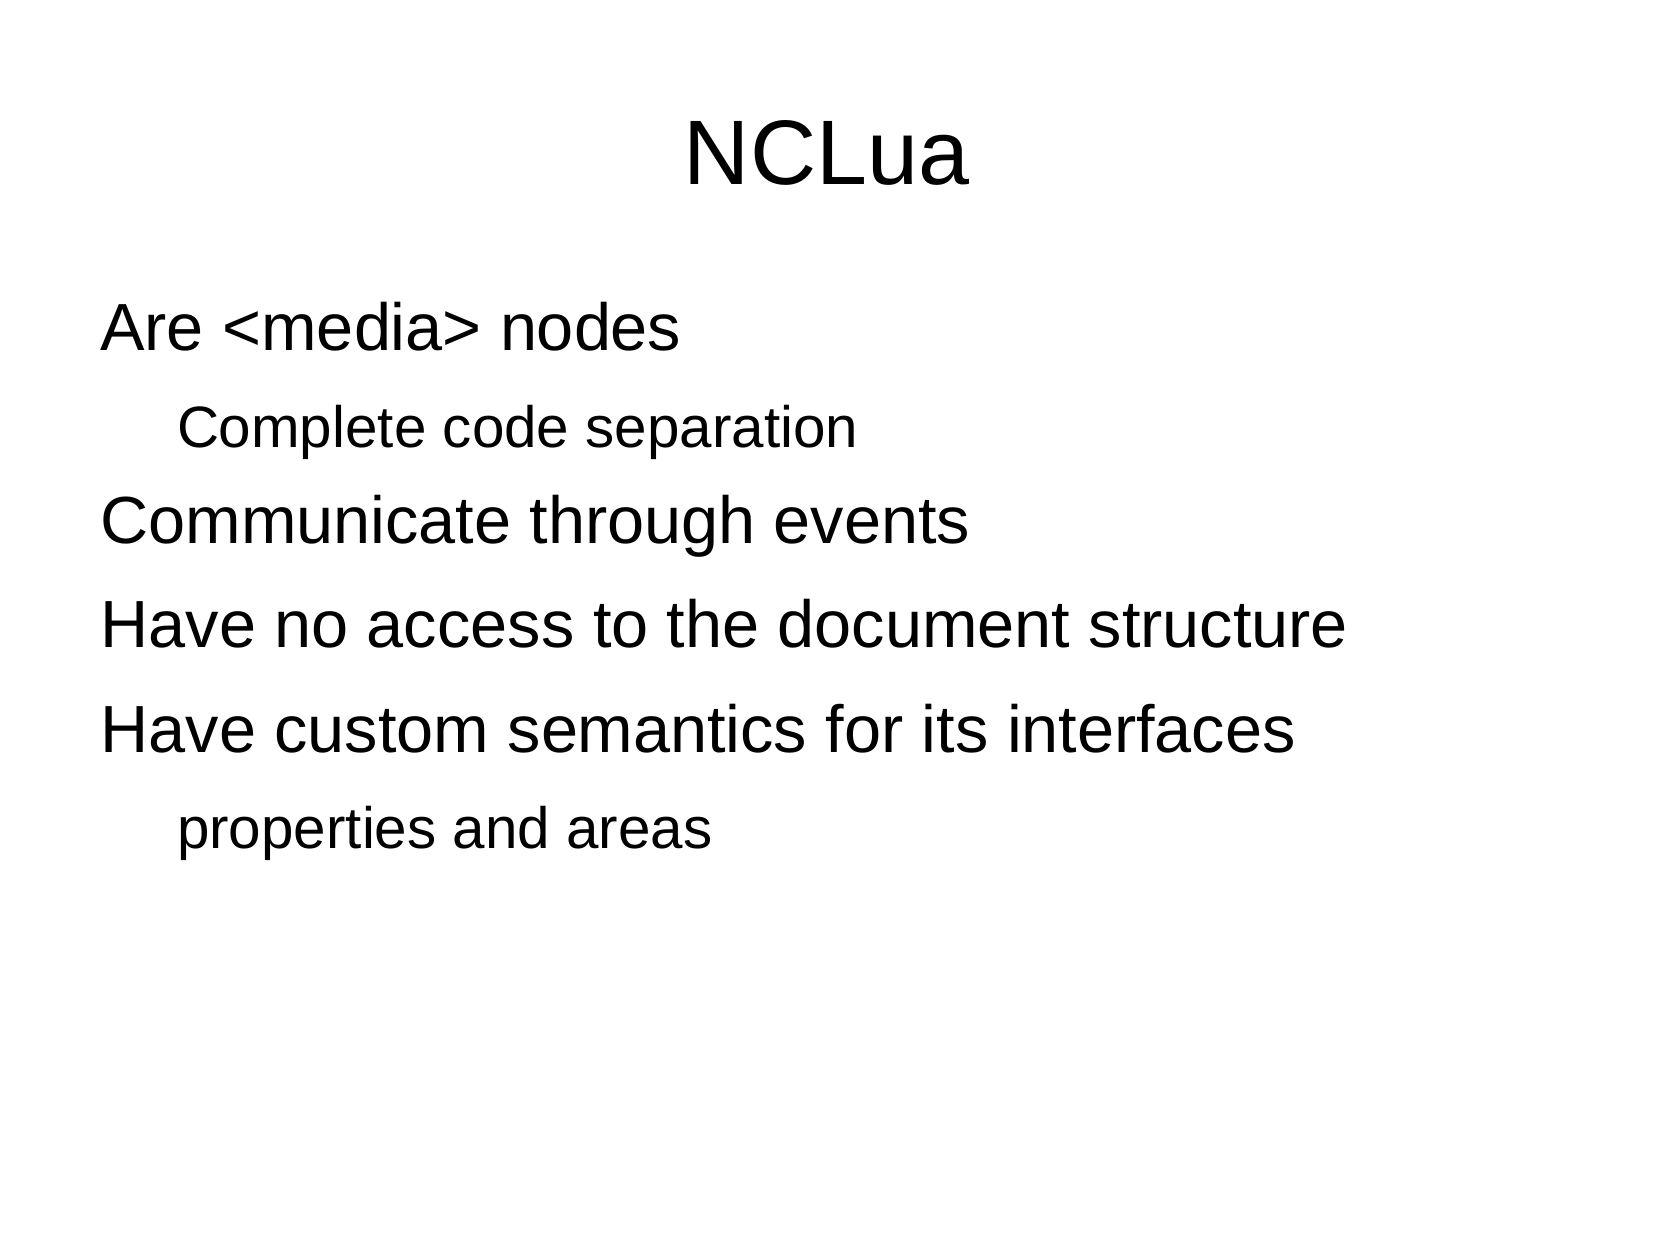

# NCLua
Are <media> nodes
Complete code separation
Communicate through events
Have no access to the document structure
Have custom semantics for its interfaces
properties and areas